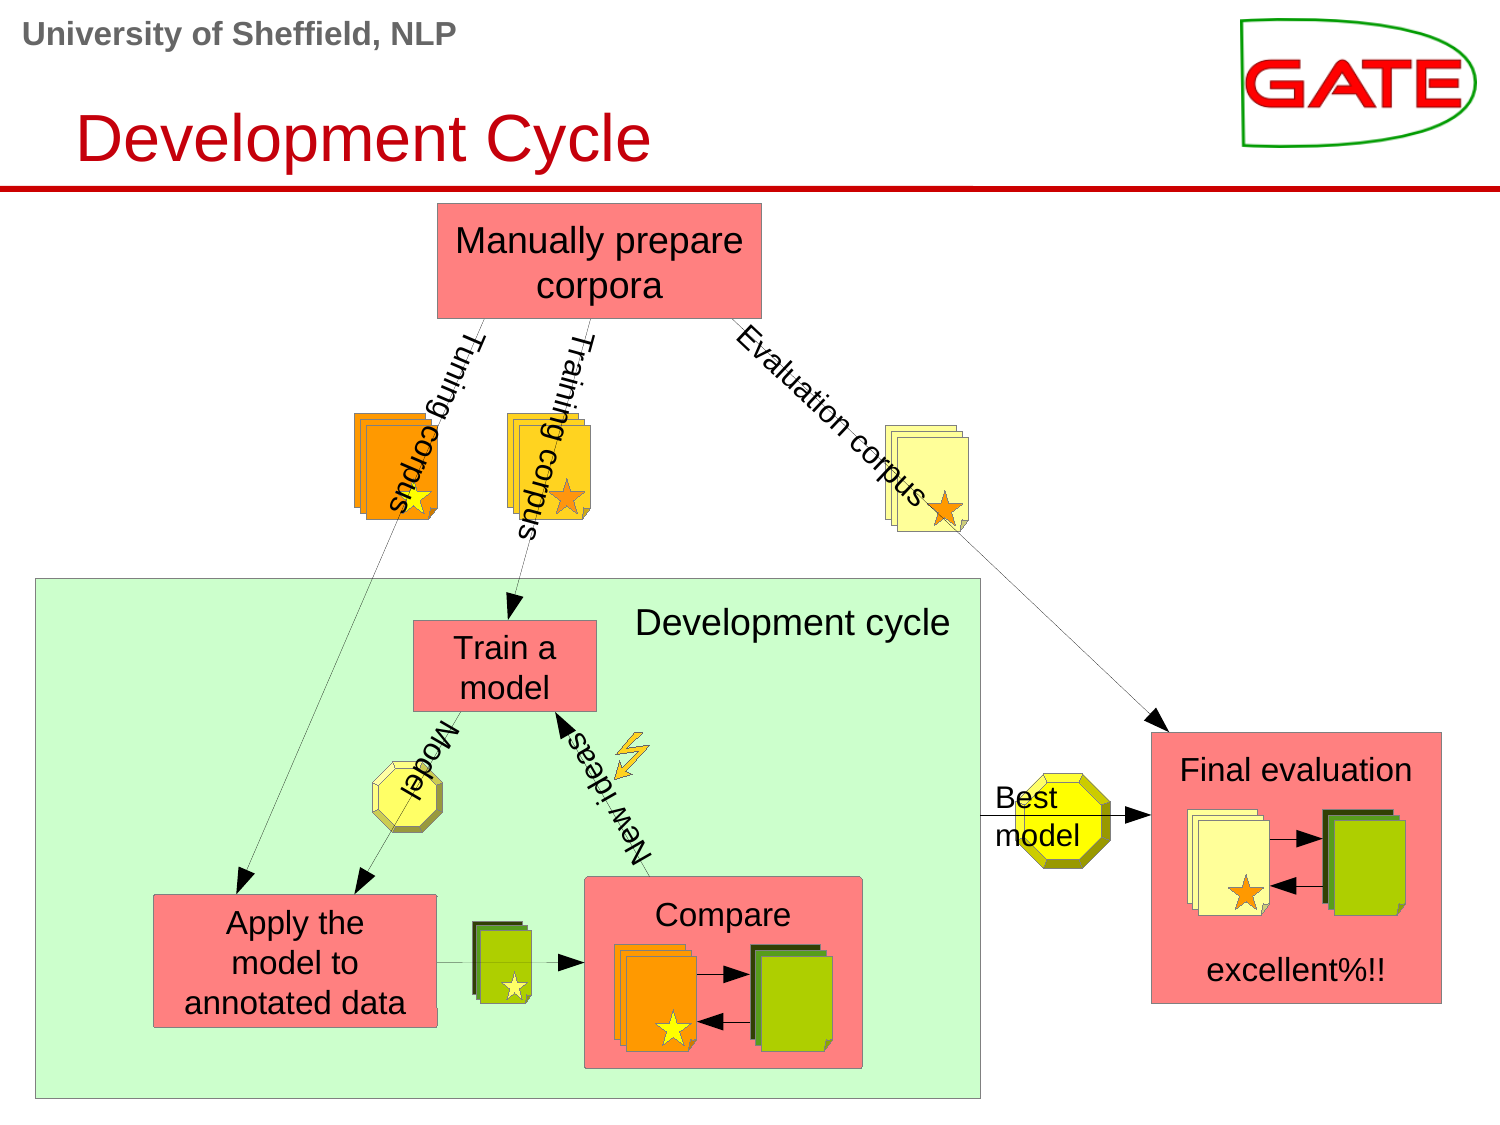

# Development Cycle
Manually prepare
corpora
Tuning corpus
Training corpus
Evaluation corpus
Development cycle
Train a
model
Model
New ideas
Final evaluation
excellent%!!
Best
model
Compare
Apply the
model to
annotated data